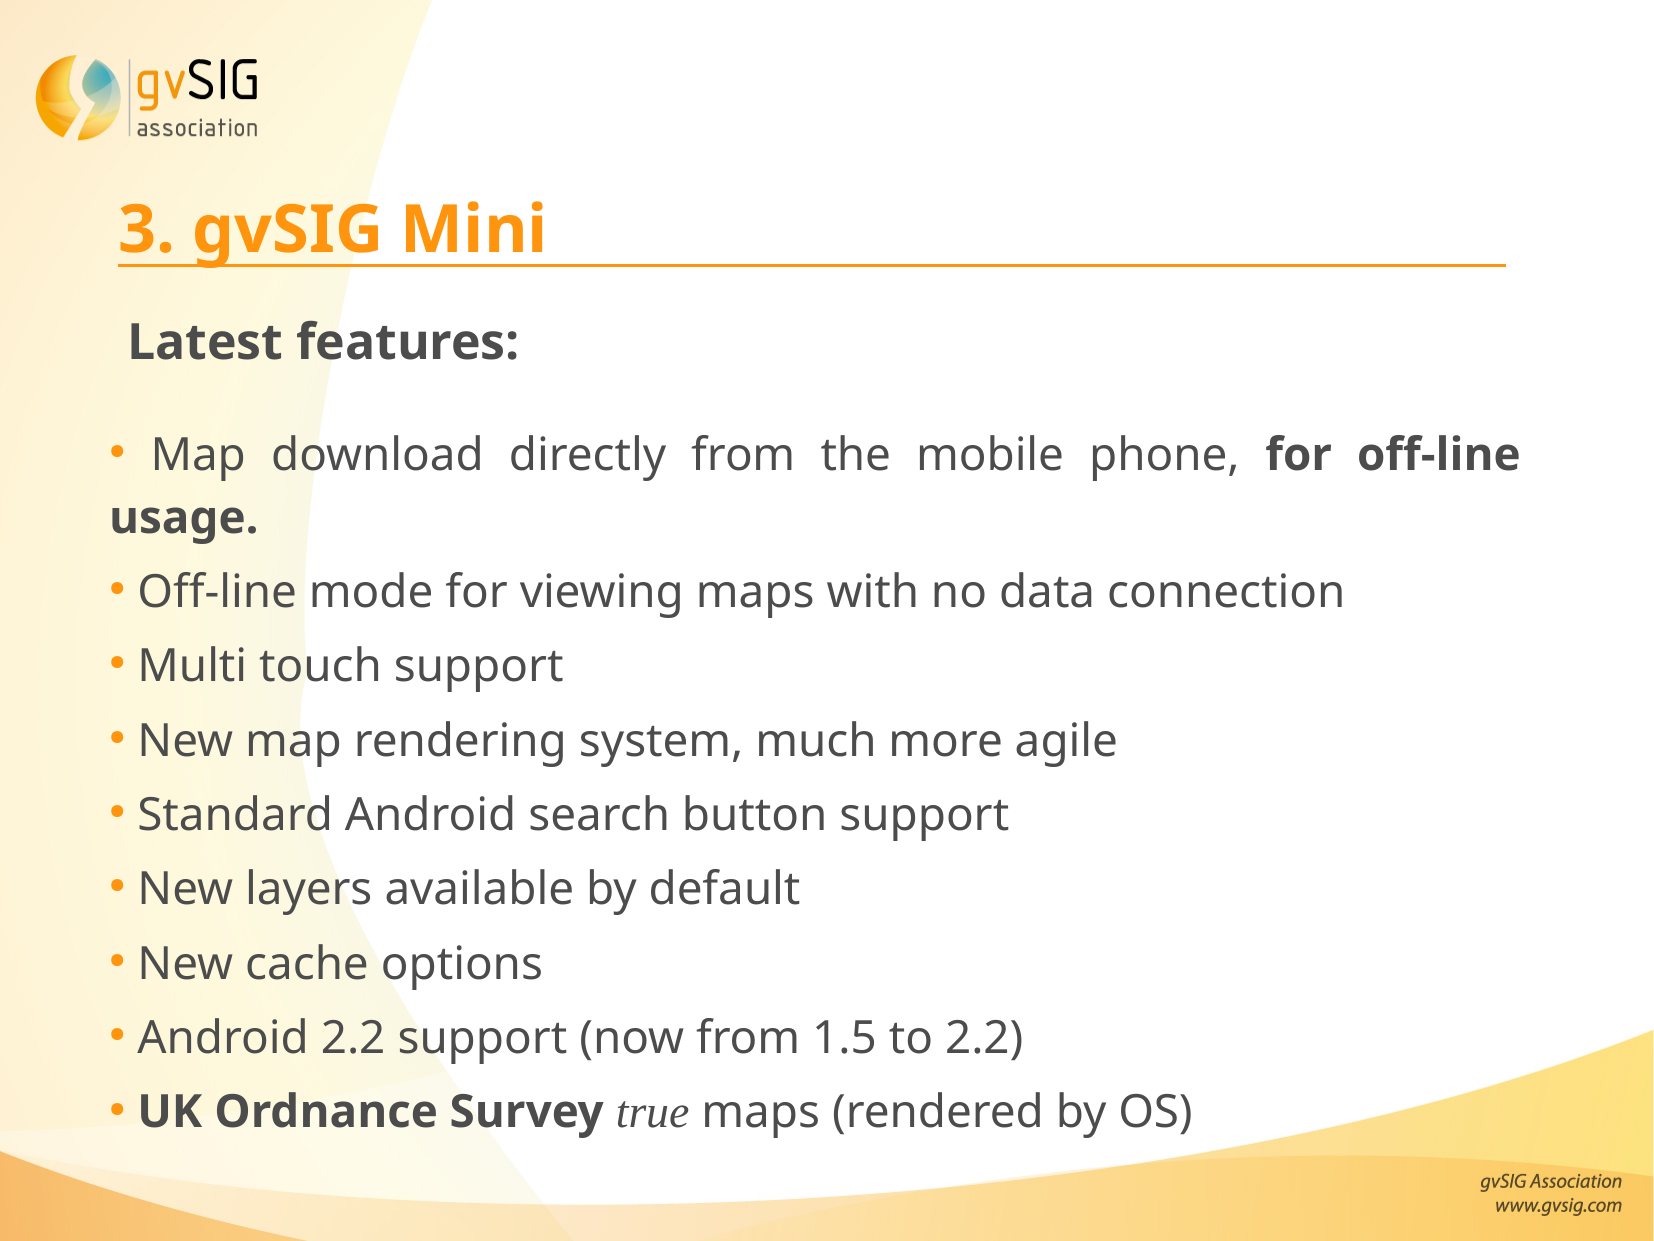

# 3. gvSIG Mini
Latest features:
 Map download directly from the mobile phone, for off-line usage.
 Off-line mode for viewing maps with no data connection
 Multi touch support
 New map rendering system, much more agile
 Standard Android search button support
 New layers available by default
 New cache options
 Android 2.2 support (now from 1.5 to 2.2)
 UK Ordnance Survey true maps (rendered by OS)